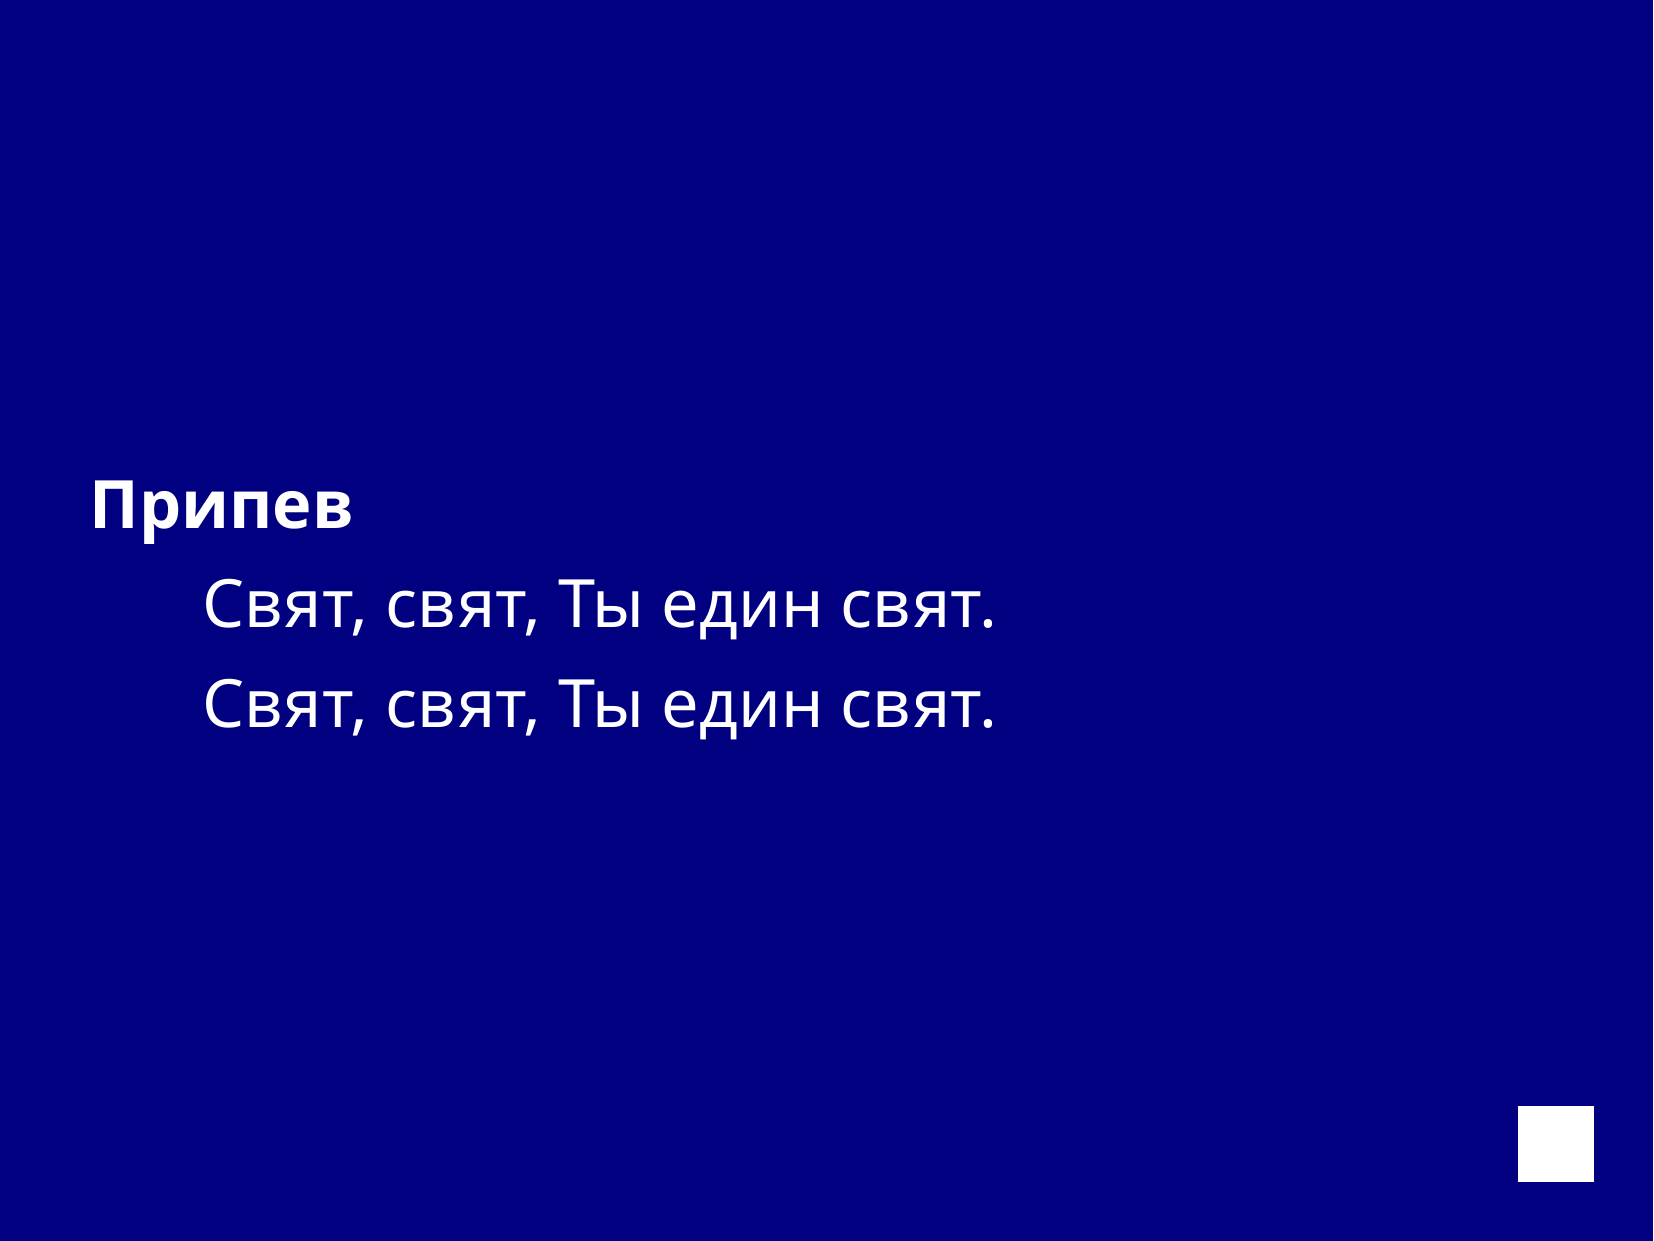

Припев
	Свят, свят, Ты един свят.
	Свят, свят, Ты един свят.